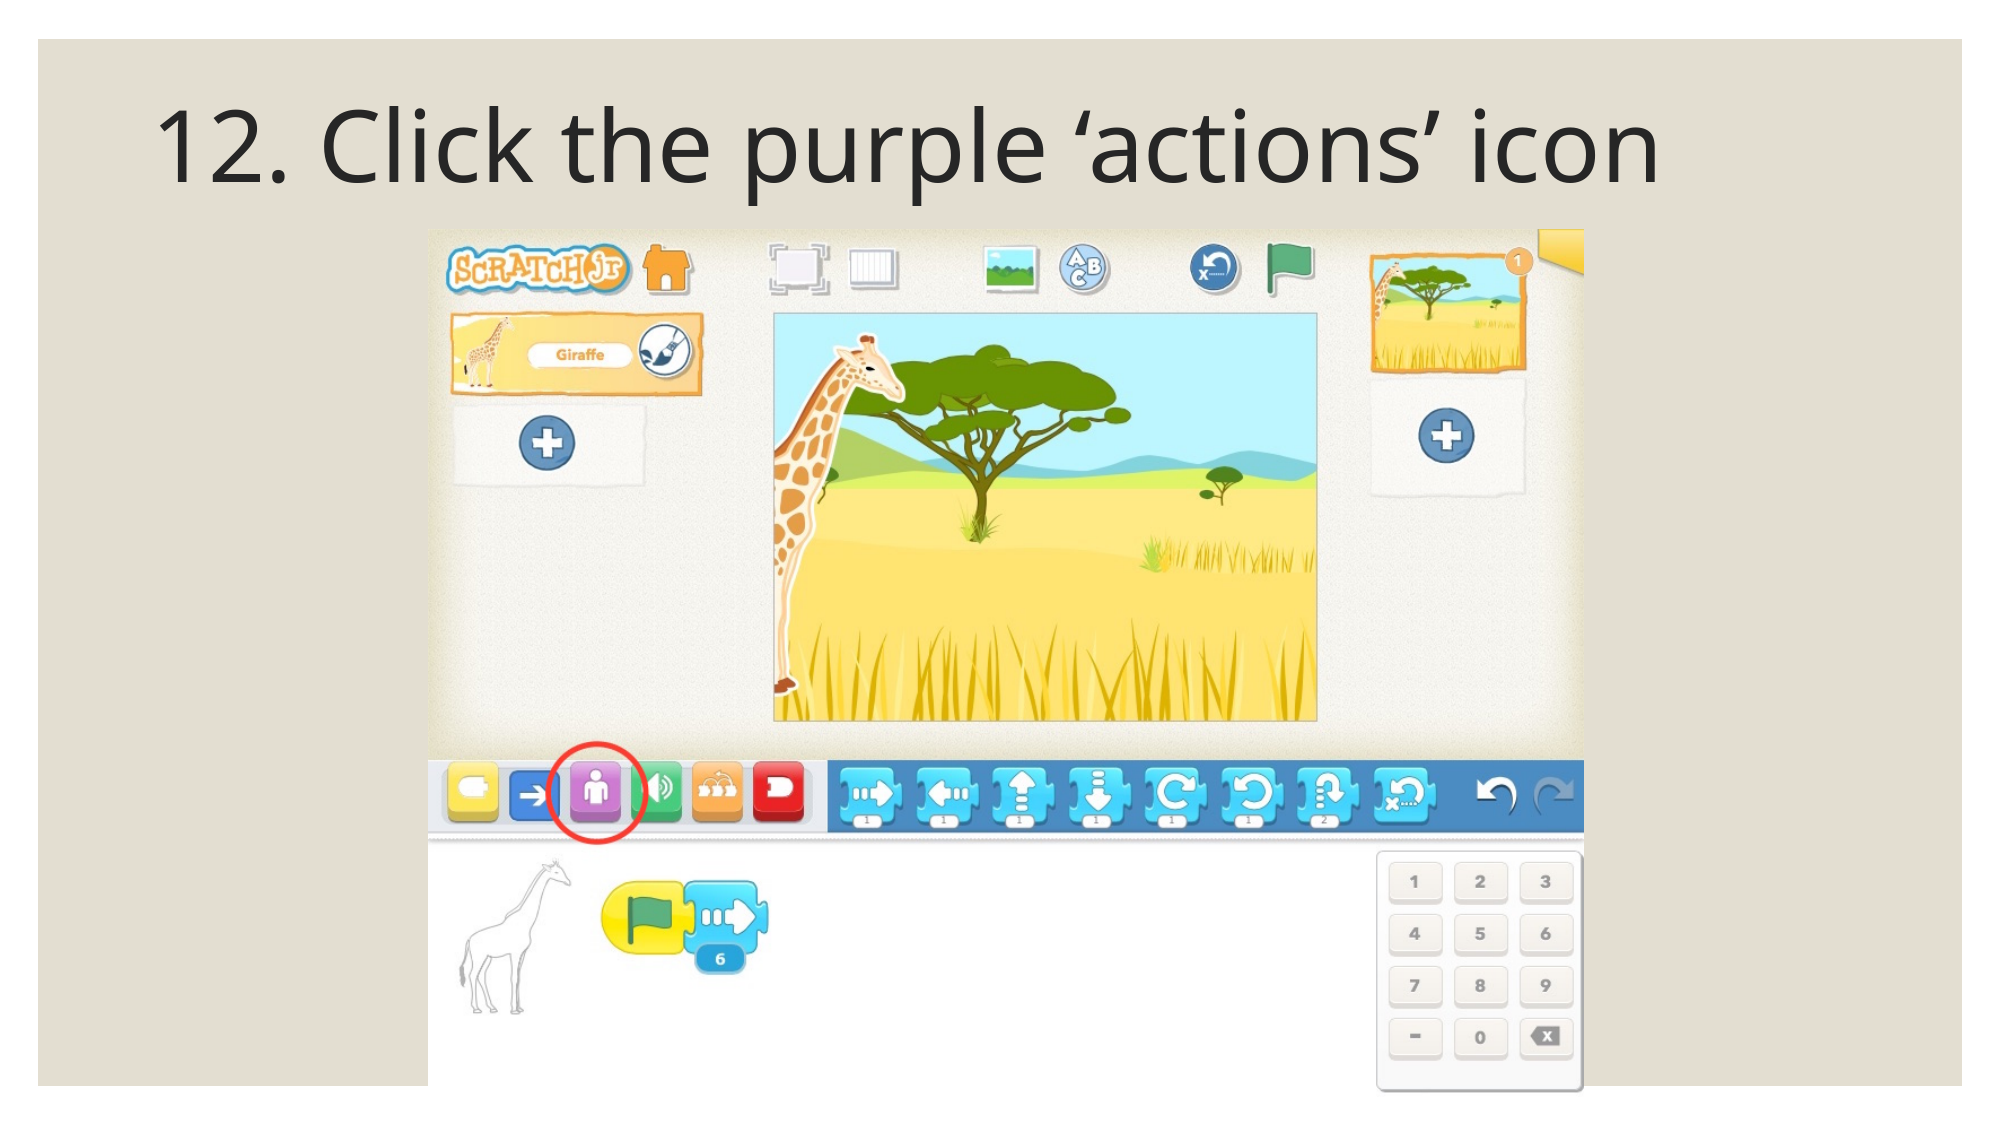

# 12. Click the purple ‘actions’ icon